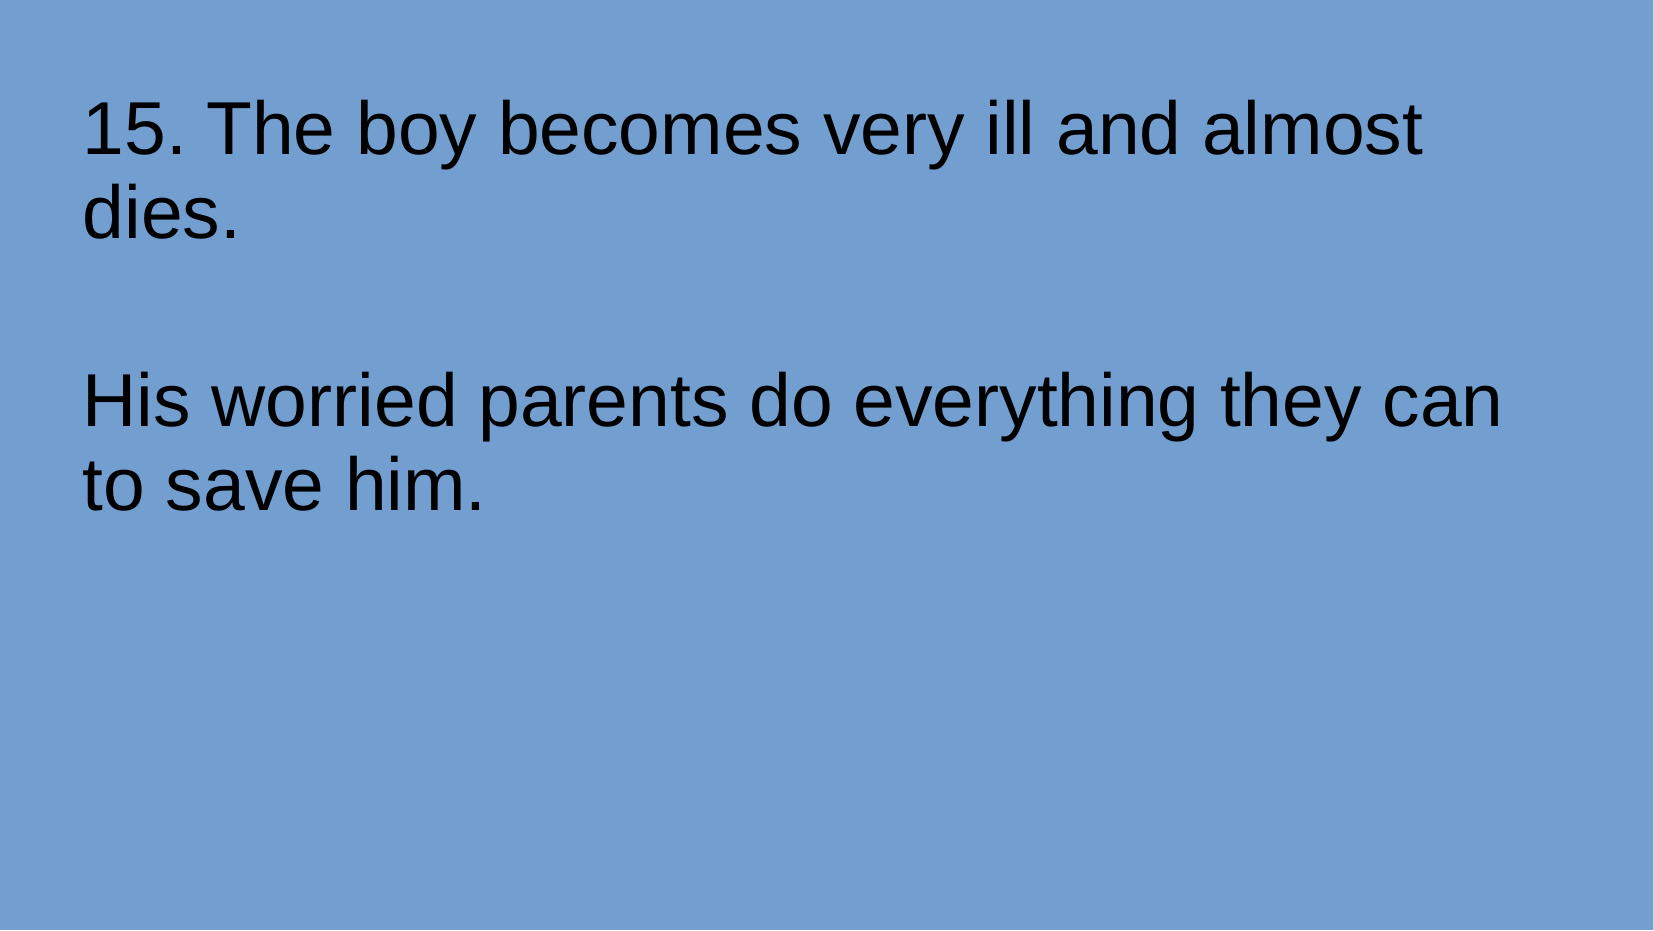

# 15. The boy becomes very ill and almost dies.
His worried parents do everything they can to save him.